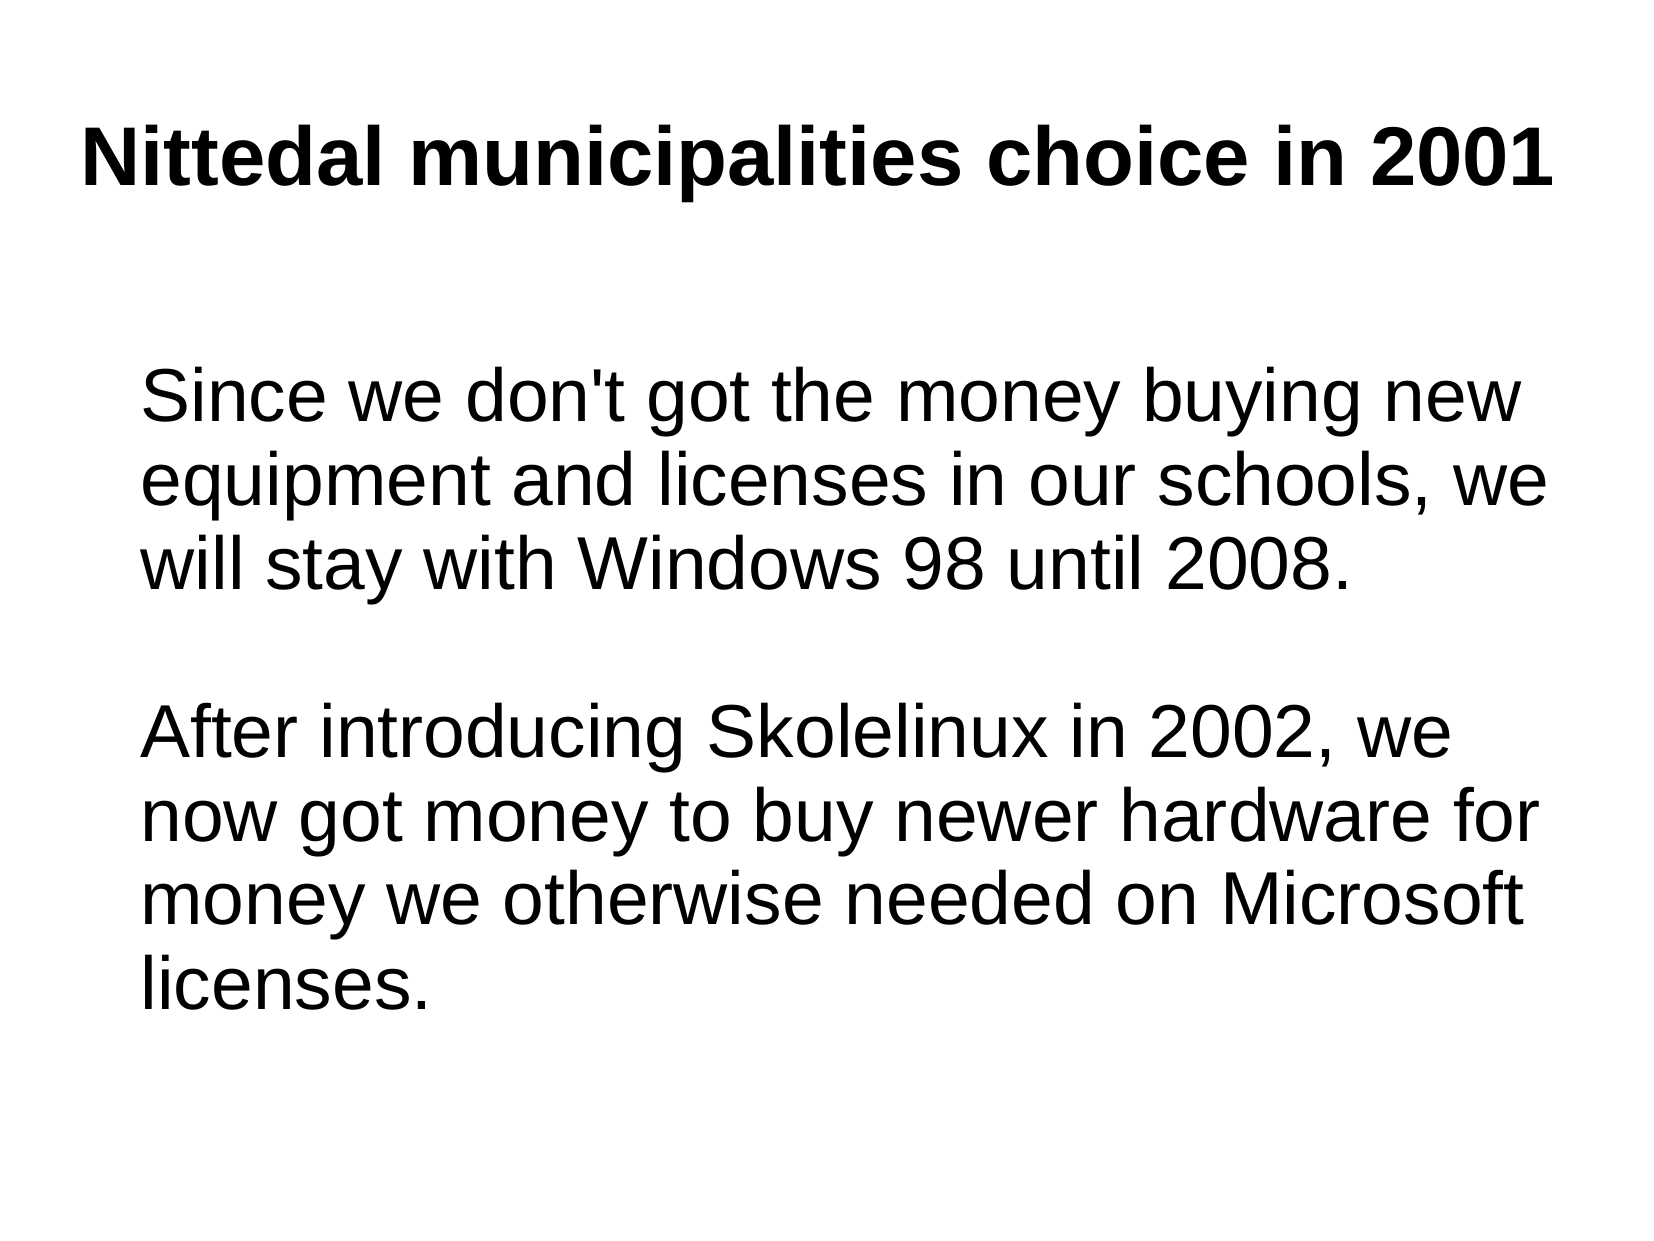

Nittedal municipalities choice in 2001
# Since we don't got the money buying new equipment and licenses in our schools, we will stay with Windows 98 until 2008. After introducing Skolelinux in 2002, we now got money to buy newer hardware for money we otherwise needed on Microsoft licenses.